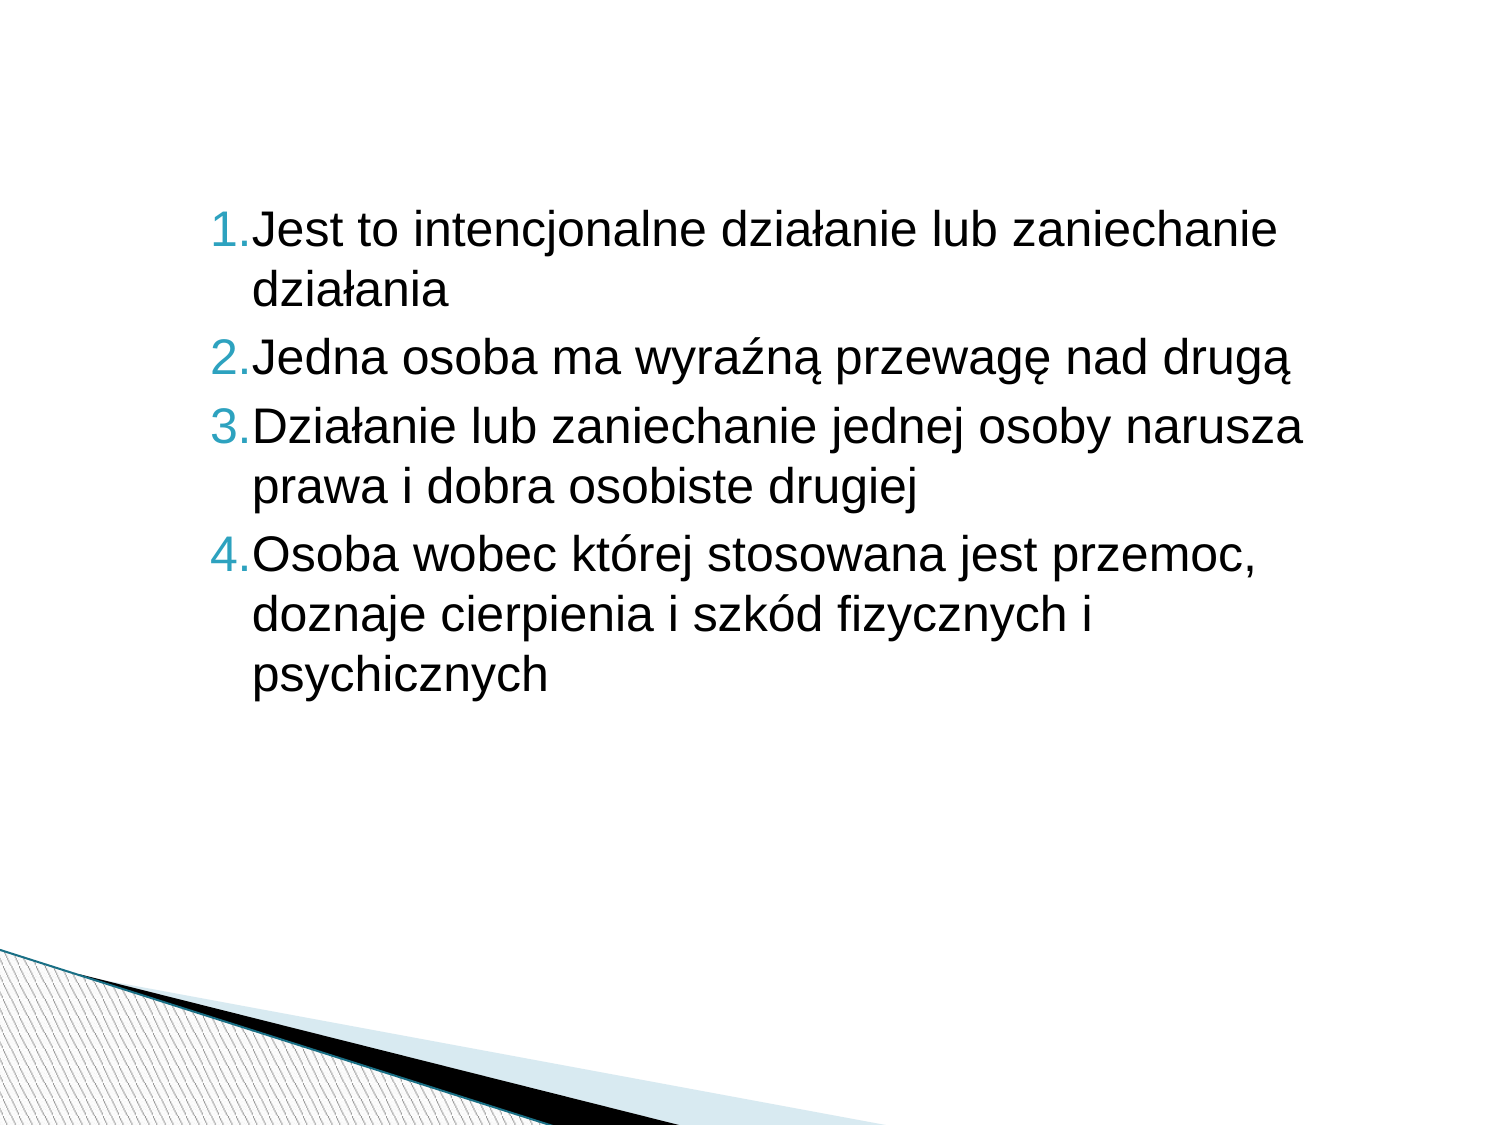

# Jest to intencjonalne działanie lub zaniechanie działania
Jedna osoba ma wyraźną przewagę nad drugą
Działanie lub zaniechanie jednej osoby narusza prawa i dobra osobiste drugiej
Osoba wobec której stosowana jest przemoc, doznaje cierpienia i szkód fizycznych i psychicznych